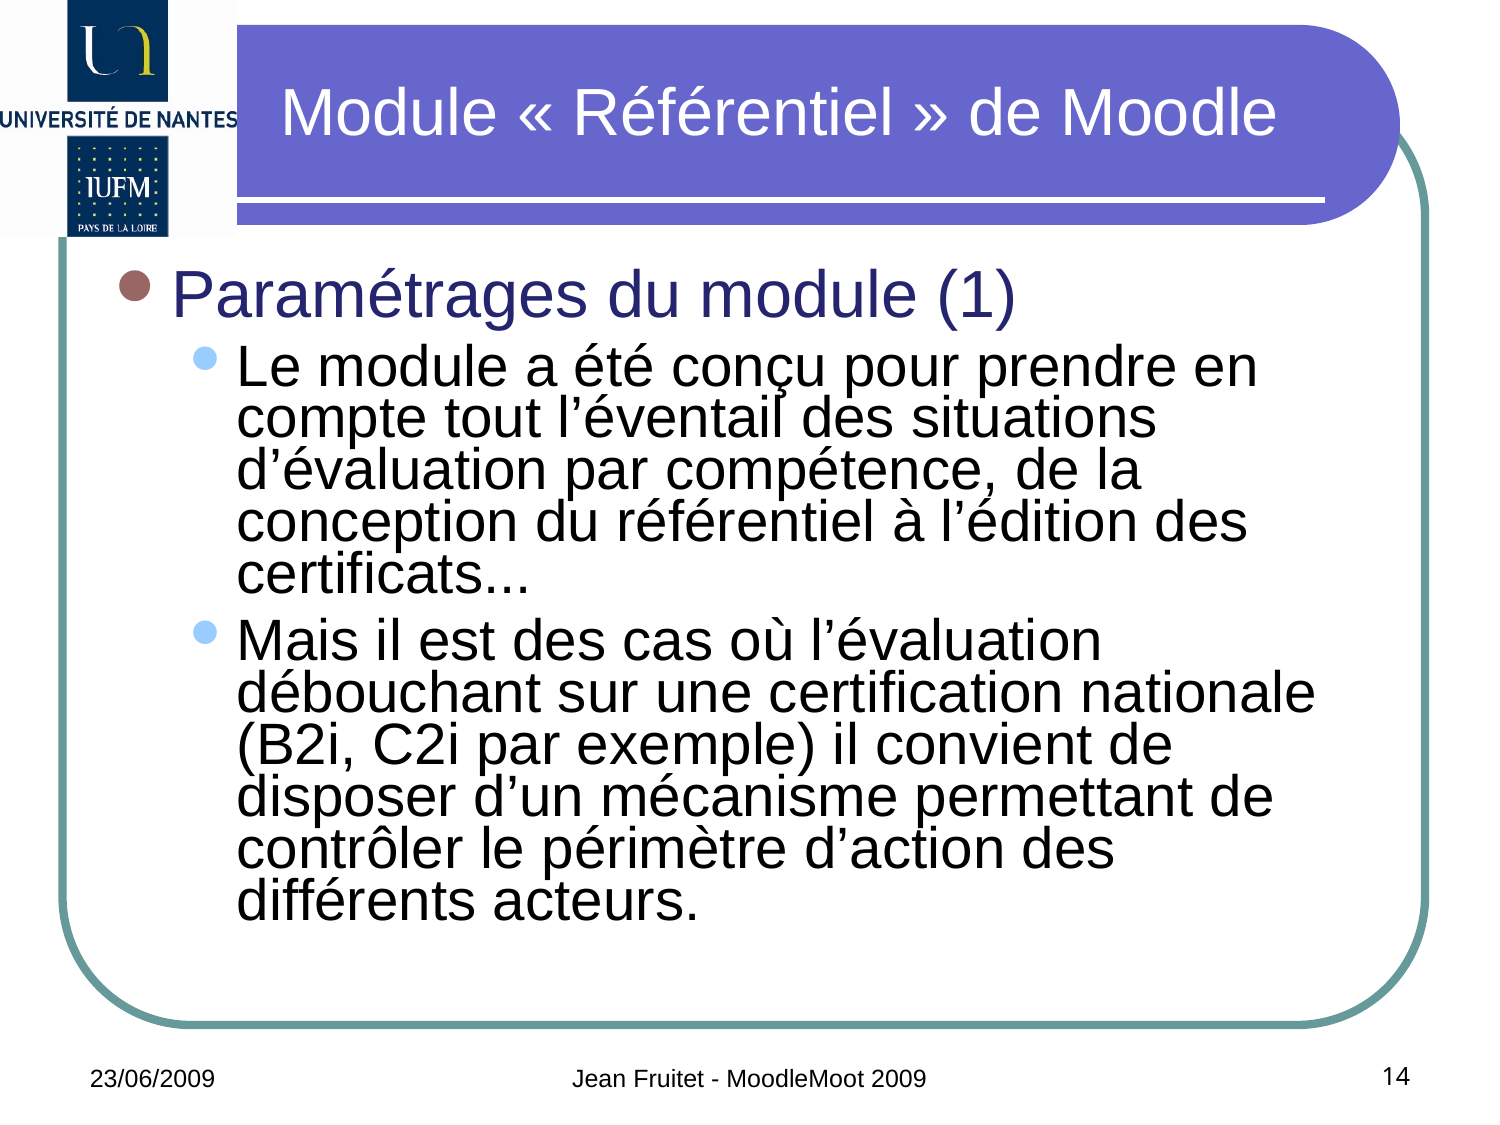

Module « Référentiel » de Moodle
# Paramétrages du module (1)
Le module a été conçu pour prendre en compte tout l’éventail des situations d’évaluation par compétence, de la conception du référentiel à l’édition des certificats...
Mais il est des cas où l’évaluation débouchant sur une certification nationale (B2i, C2i par exemple) il convient de disposer d’un mécanisme permettant de contrôler le périmètre d’action des différents acteurs.
23/06/2009
Jean Fruitet - MoodleMoot 2009
14